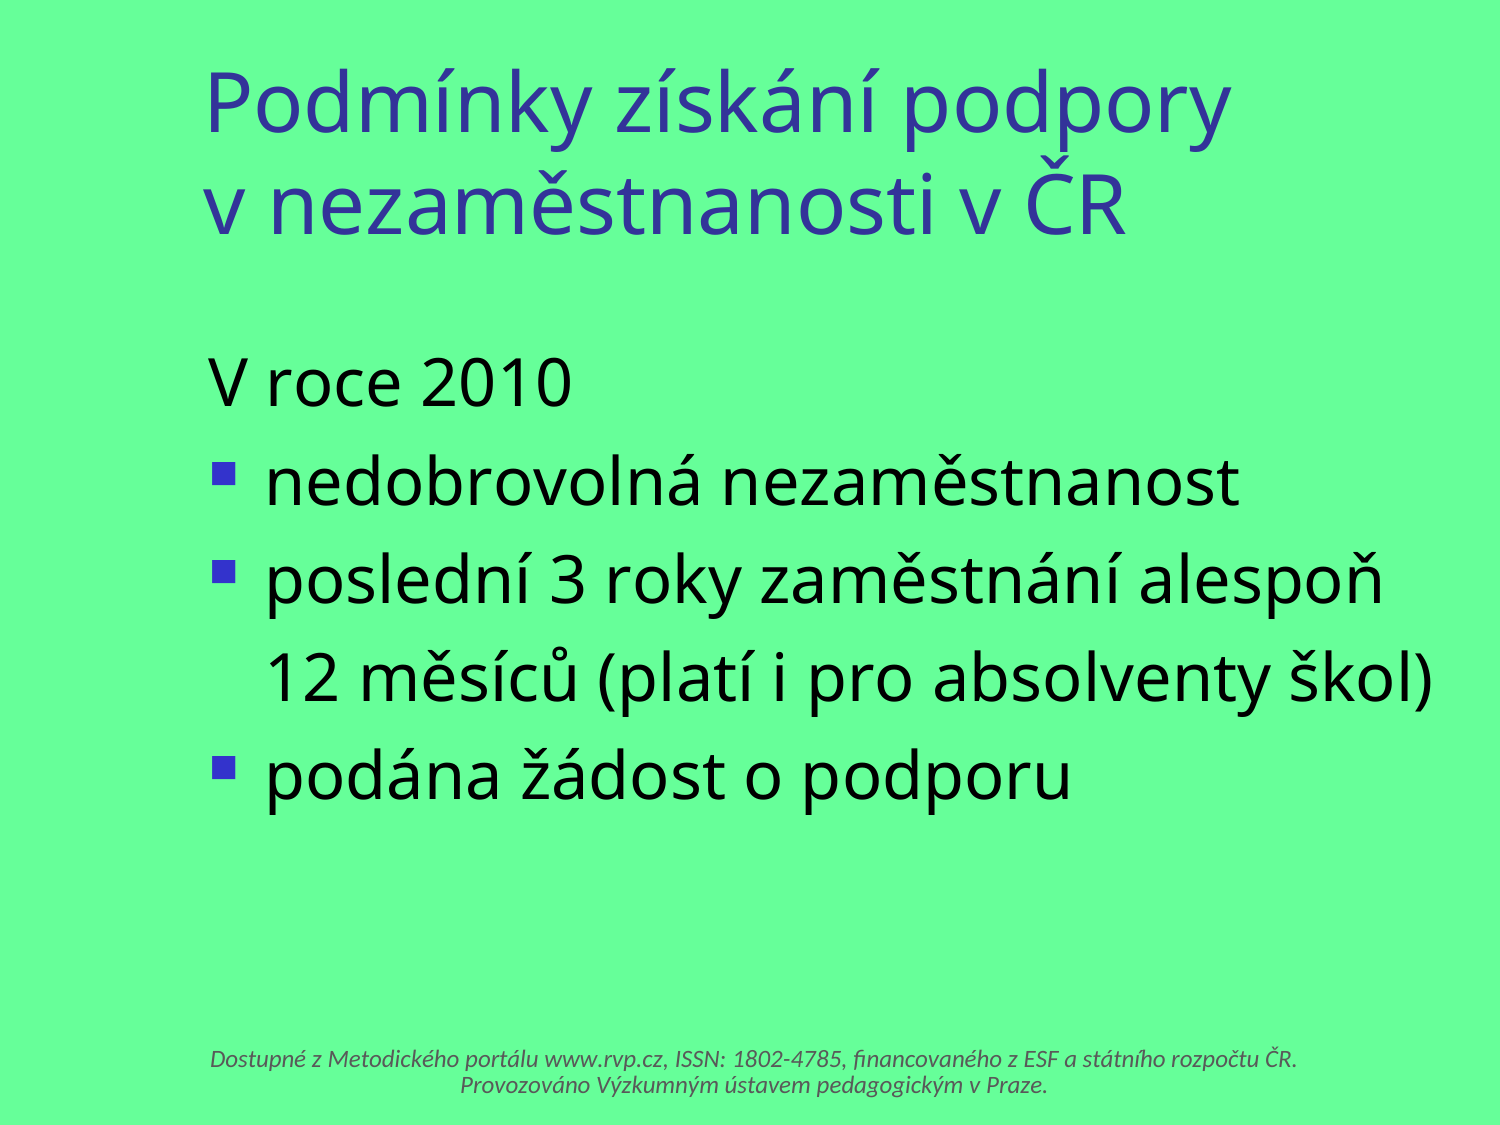

# Podmínky získání podpory v nezaměstnanosti v ČR
V roce 2010
nedobrovolná nezaměstnanost
poslední 3 roky zaměstnání alespoň
	12 měsíců (platí i pro absolventy škol)
podána žádost o podporu
Dostupné z Metodického portálu www.rvp.cz, ISSN: 1802-4785, financovaného z ESF a státního rozpočtu ČR. Provozováno Výzkumným ústavem pedagogickým v Praze.